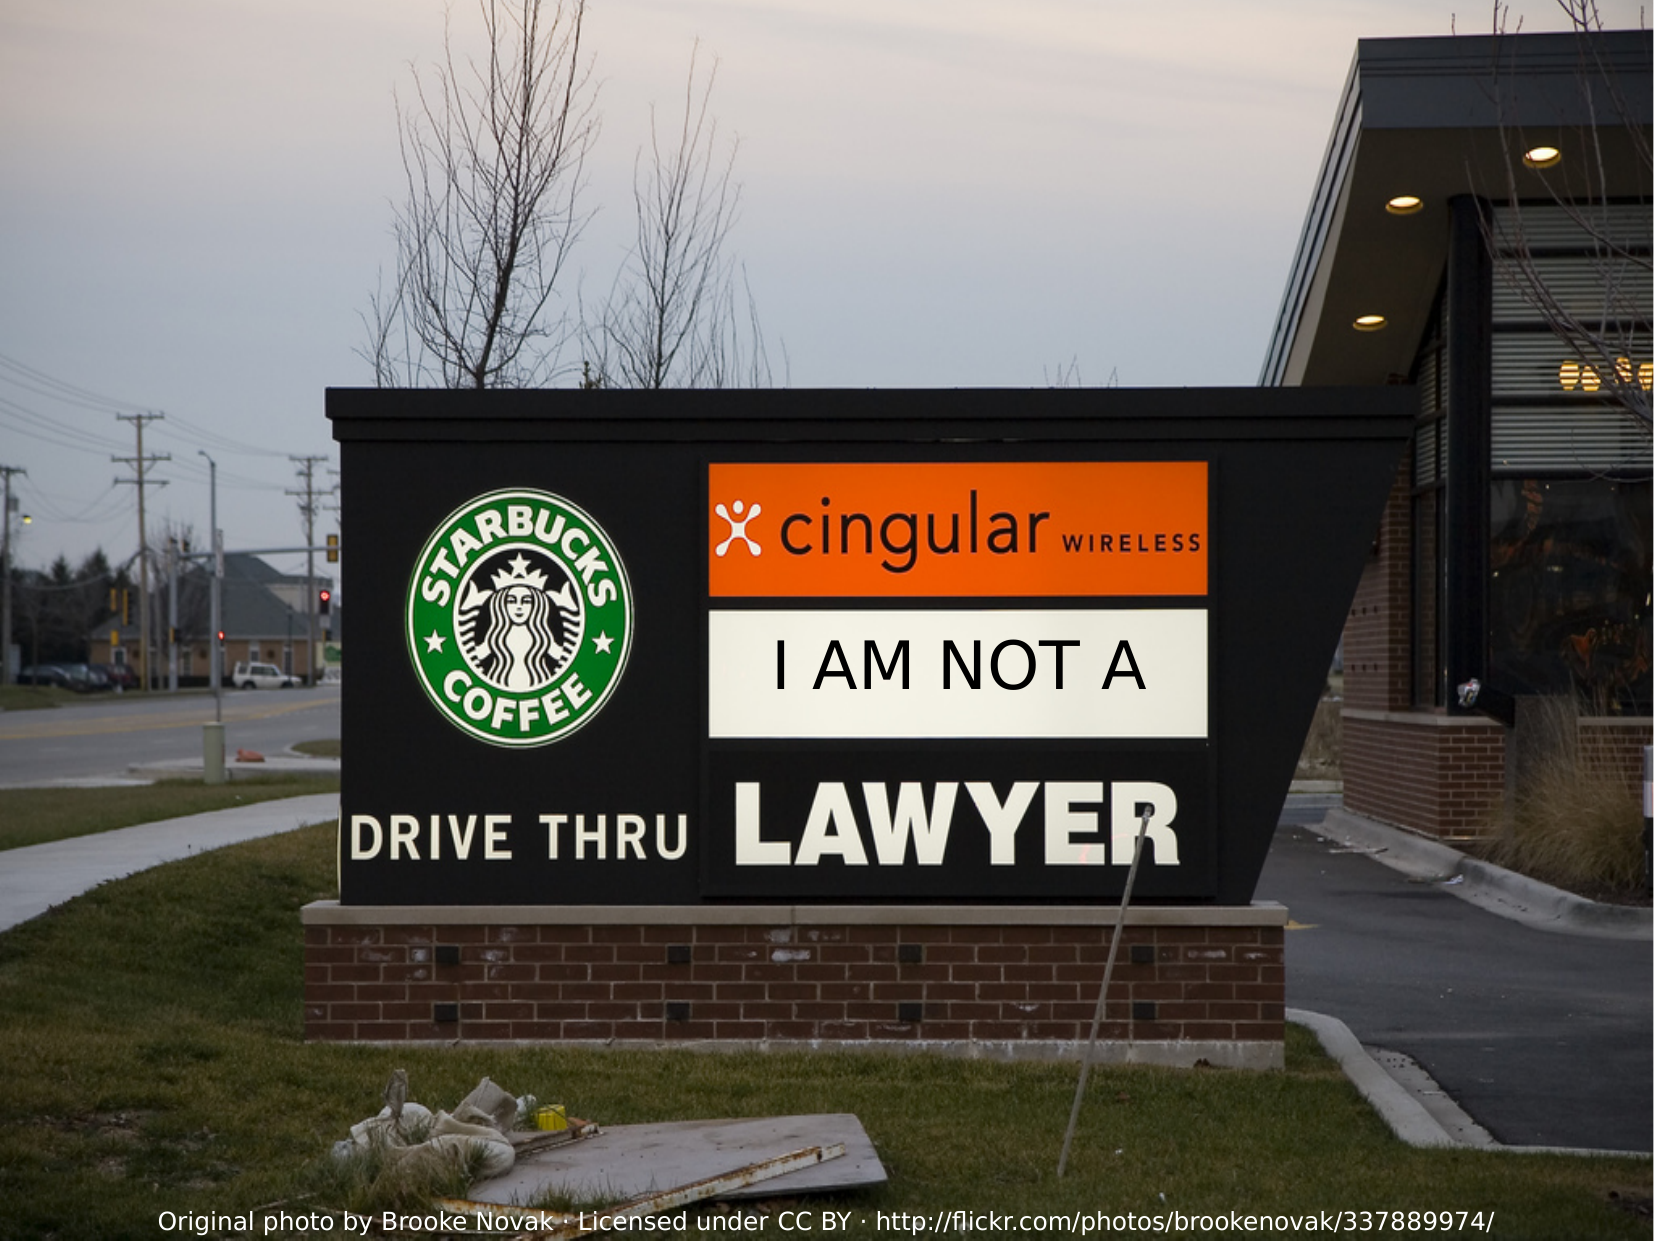

#
I AM NOT A
Original photo by Brooke Novak · Licensed under CC BY · http://flickr.com/photos/brookenovak/337889974/